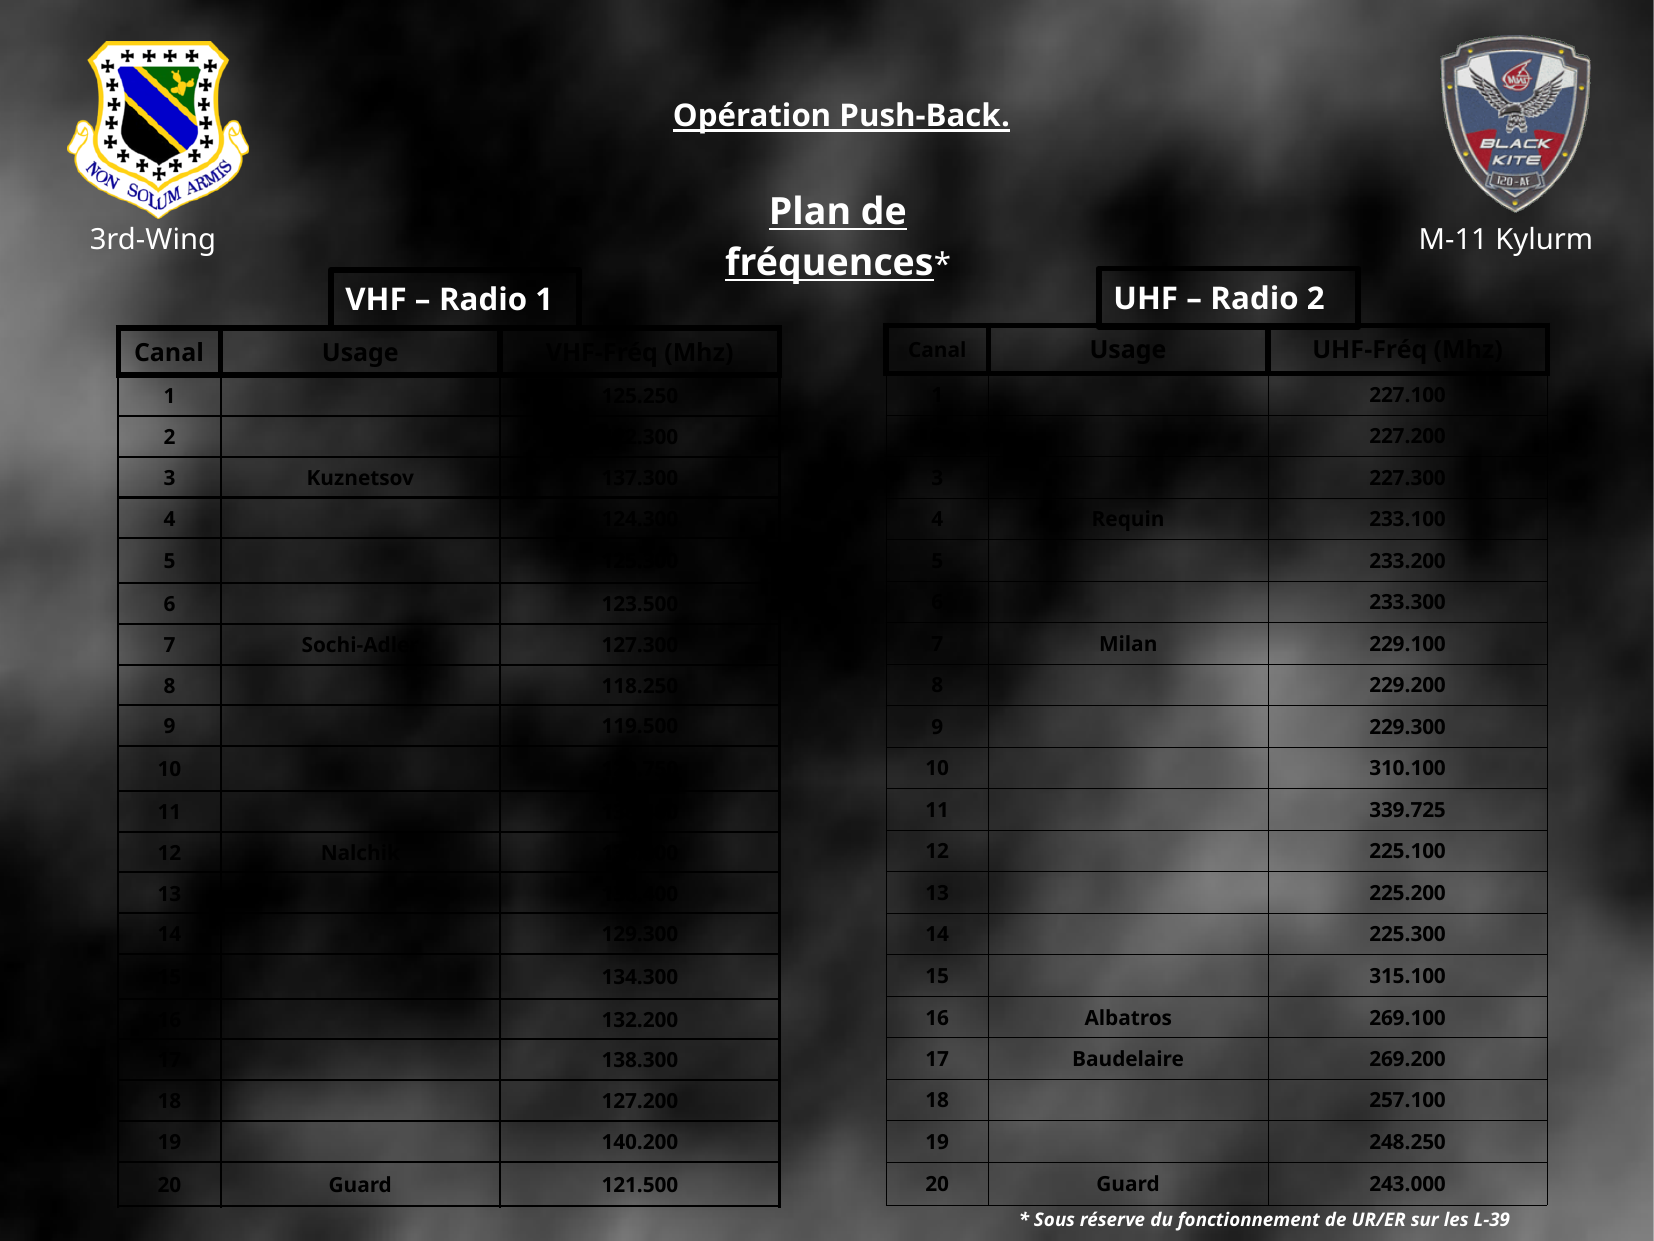

# Opération Push-Back. 3rd-Wing																	M-11 Kylurm
Plan de fréquences*
UHF – Radio 2
VHF – Radio 1
| Canal | Usage | UHF-Fréq (Mhz) |
| --- | --- | --- |
| 1 | | 227.100 |
| 2 | | 227.200 |
| 3 | | 227.300 |
| 4 | Requin | 233.100 |
| 5 | | 233.200 |
| 6 | | 233.300 |
| 7 | Milan | 229.100 |
| 8 | | 229.200 |
| 9 | | 229.300 |
| 10 | | 310.100 |
| 11 | | 339.725 |
| 12 | | 225.100 |
| 13 | | 225.200 |
| 14 | | 225.300 |
| 15 | | 315.100 |
| 16 | Albatros | 269.100 |
| 17 | Baudelaire | 269.200 |
| 18 | | 257.100 |
| 19 | | 248.250 |
| 20 | Guard | 243.000 |
| Canal | Usage | VHF-Fréq (Mhz) |
| --- | --- | --- |
| 1 | | 125.250 |
| 2 | | 122.300 |
| 3 | Kuznetsov | 137.300 |
| 4 | | 124.300 |
| 5 | | 125.300 |
| 6 | | 123.500 |
| 7 | Sochi-Adler | 127.300 |
| 8 | | 118.250 |
| 9 | | 119.500 |
| 10 | | 120.750 |
| 11 | | 138.400 |
| 12 | Nalchik | 134.500 |
| 13 | | 136.400 |
| 14 | | 129.300 |
| 15 | | 134.300 |
| 16 | | 132.200 |
| 17 | | 138.300 |
| 18 | | 127.200 |
| 19 | | 140.200 |
| 20 | Guard | 121.500 |
* Sous réserve du fonctionnement de UR/ER sur les L-39